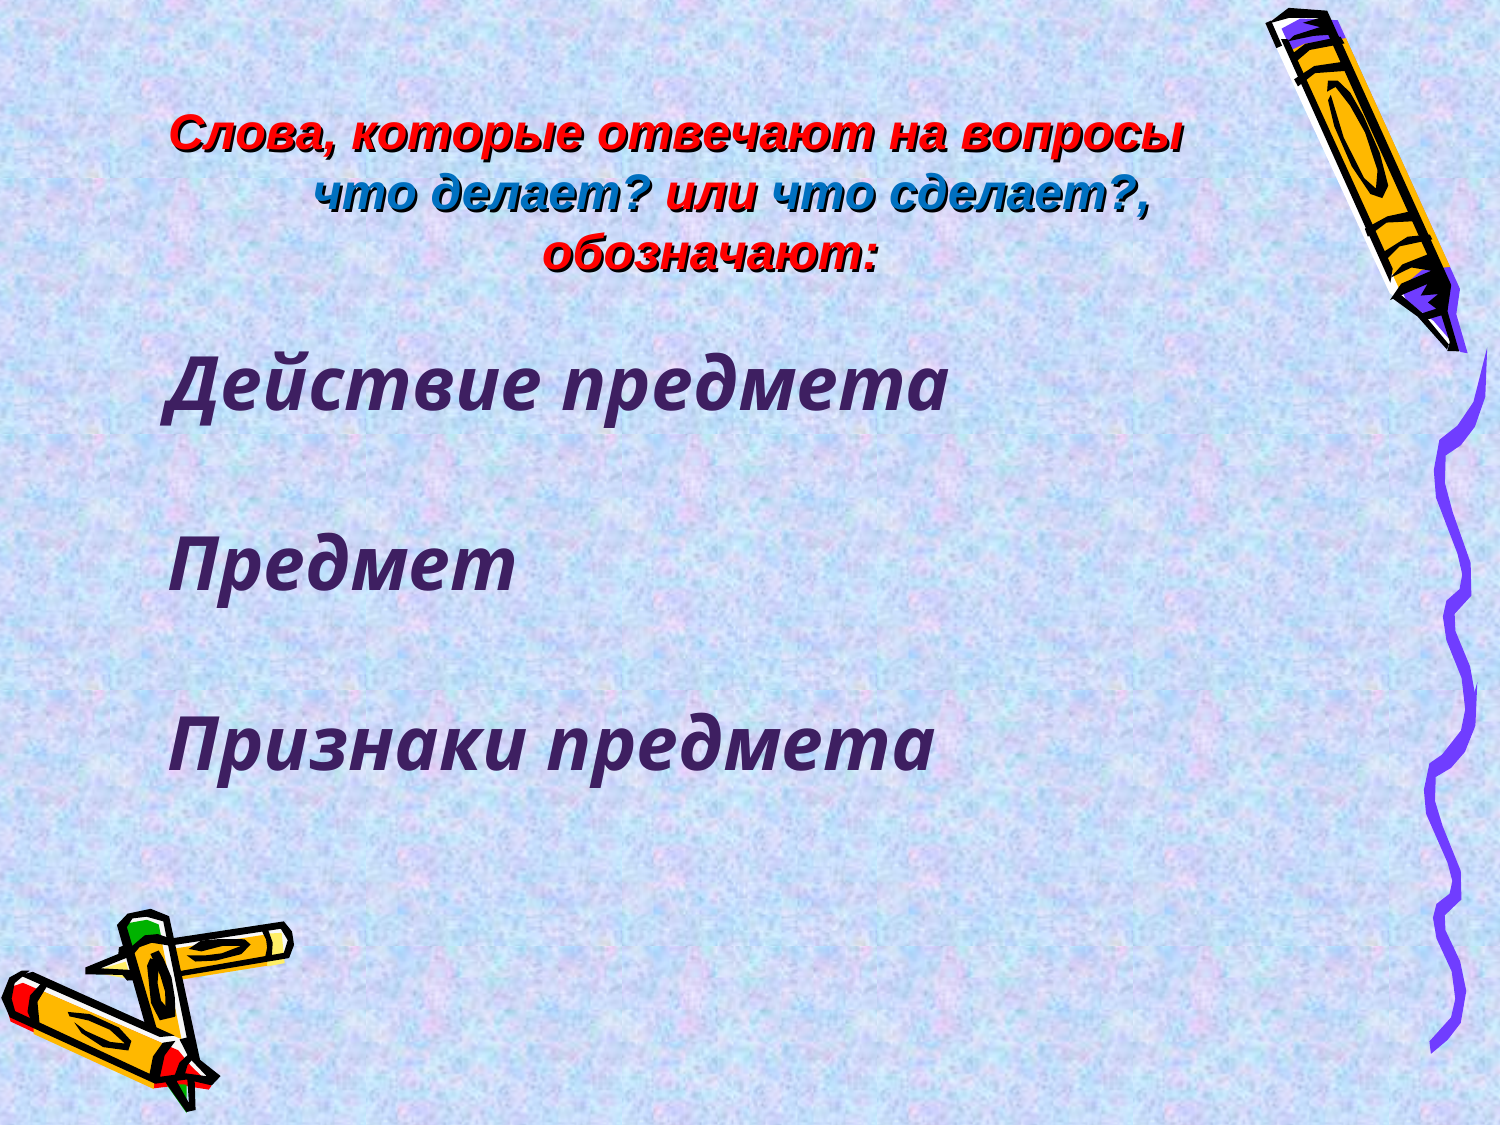

Слова, которые отвечают на вопросы
 что делает? или что сделает?,
 обозначают:
Действие предмета
Предмет
Признаки предмета